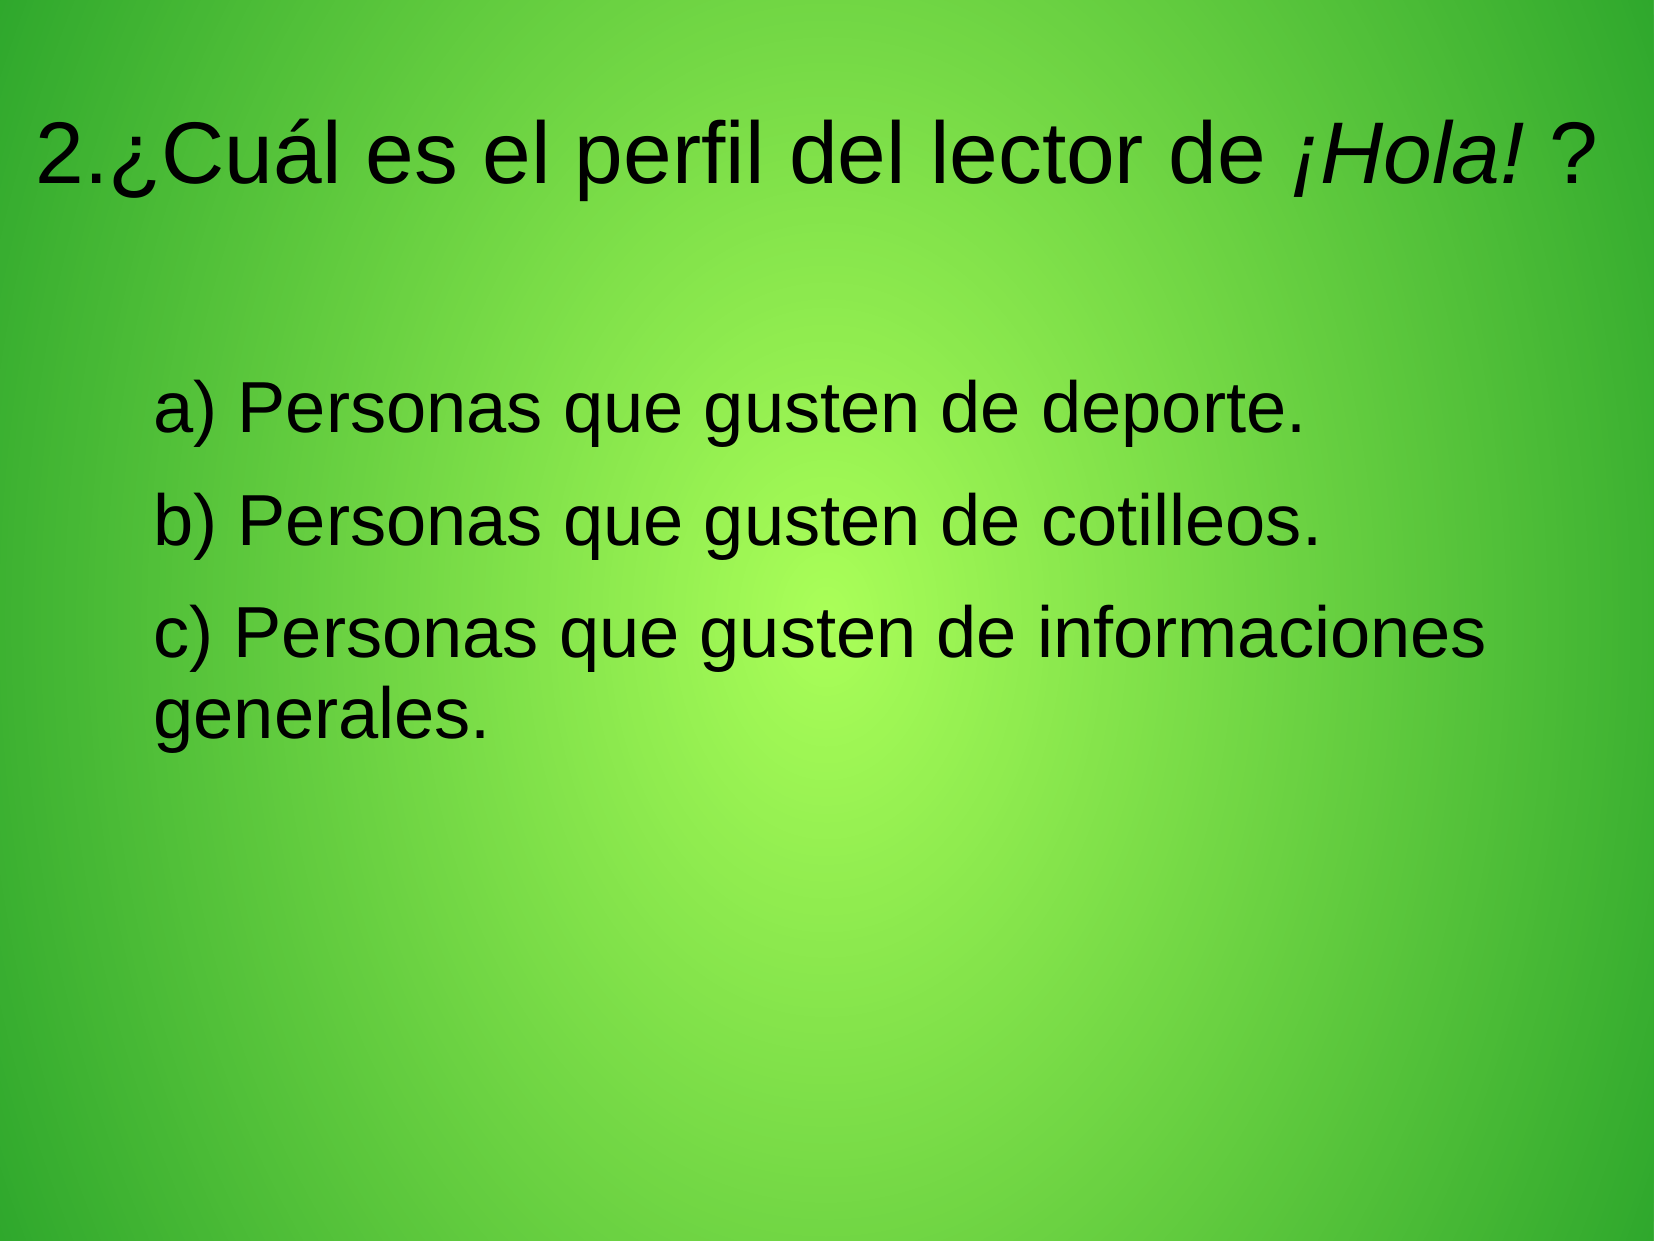

# 2.¿Cuál es el perfil del lector de ¡Hola! ?
a) Personas que gusten de deporte.
b) Personas que gusten de cotilleos.
c) Personas que gusten de informaciones generales.